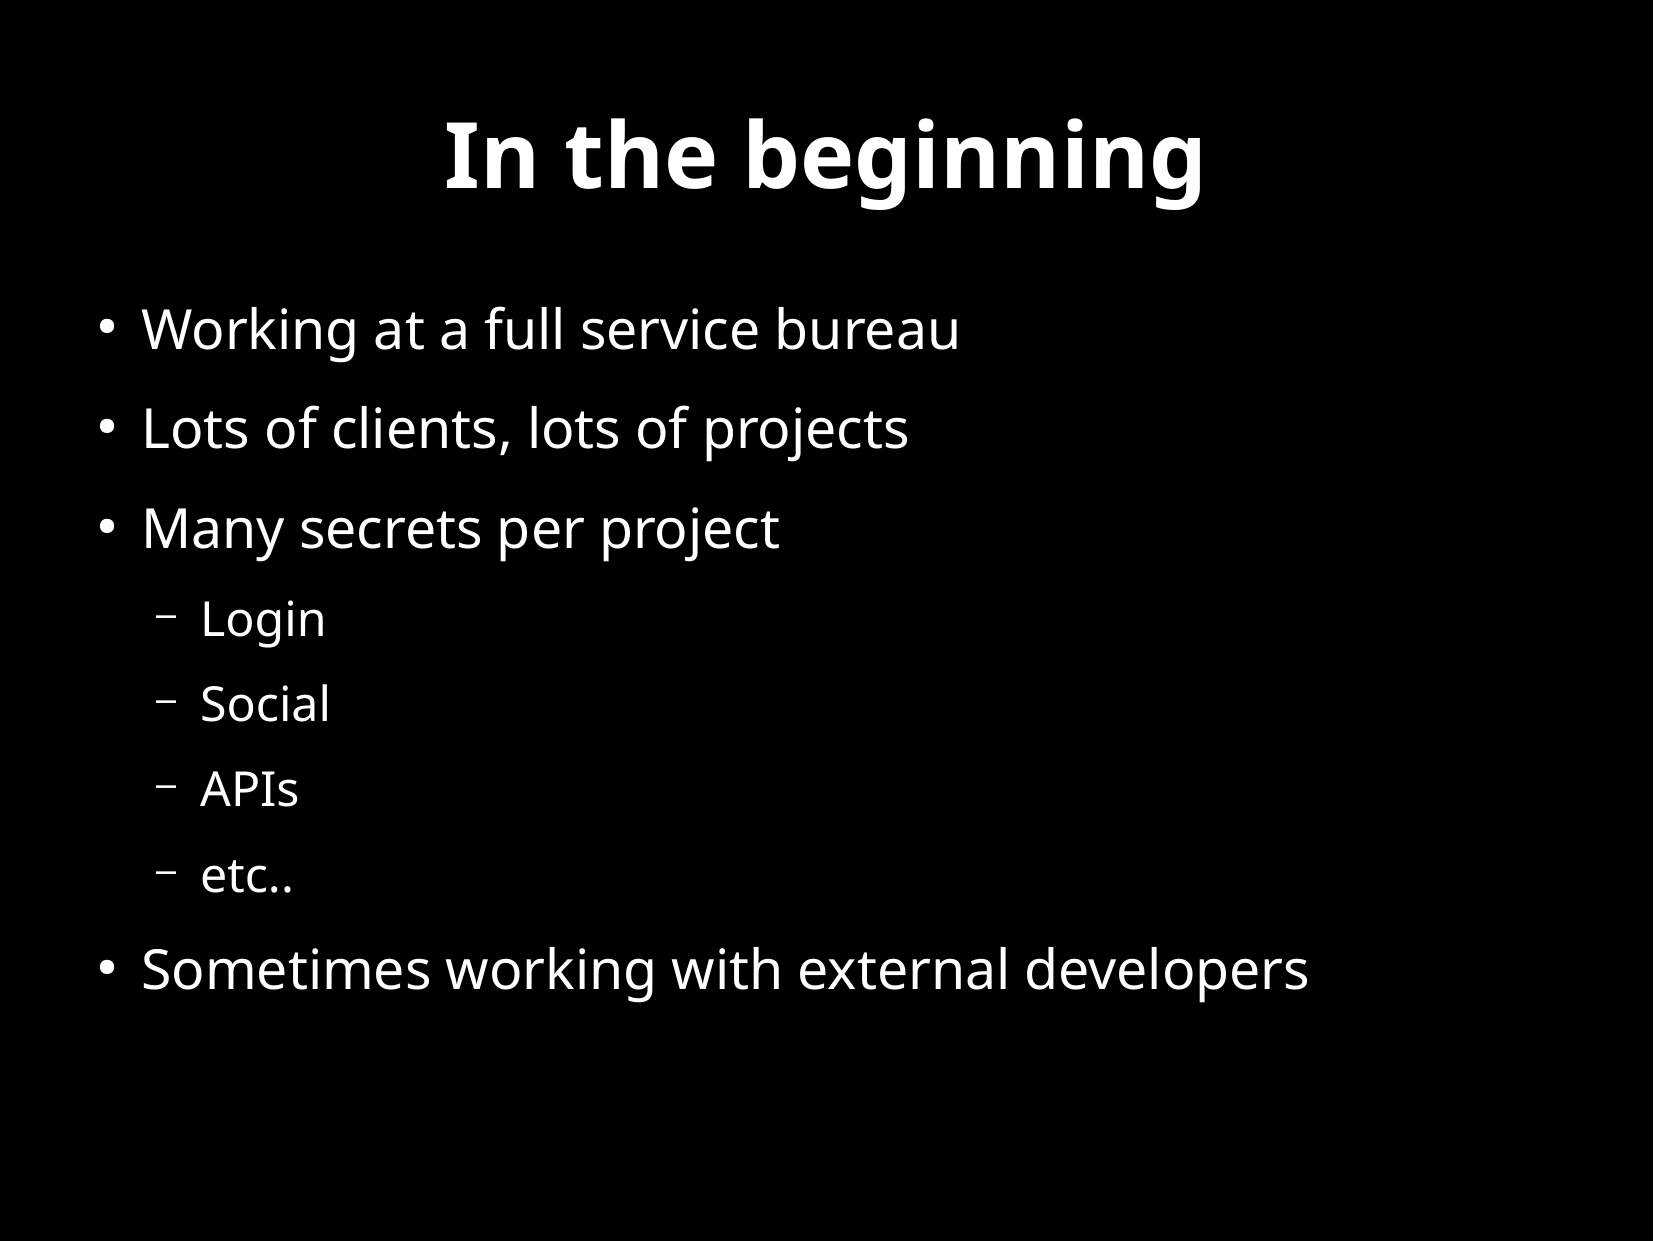

# In the beginning
Working at a full service bureau
Lots of clients, lots of projects
Many secrets per project
Login
Social
APIs
etc..
Sometimes working with external developers